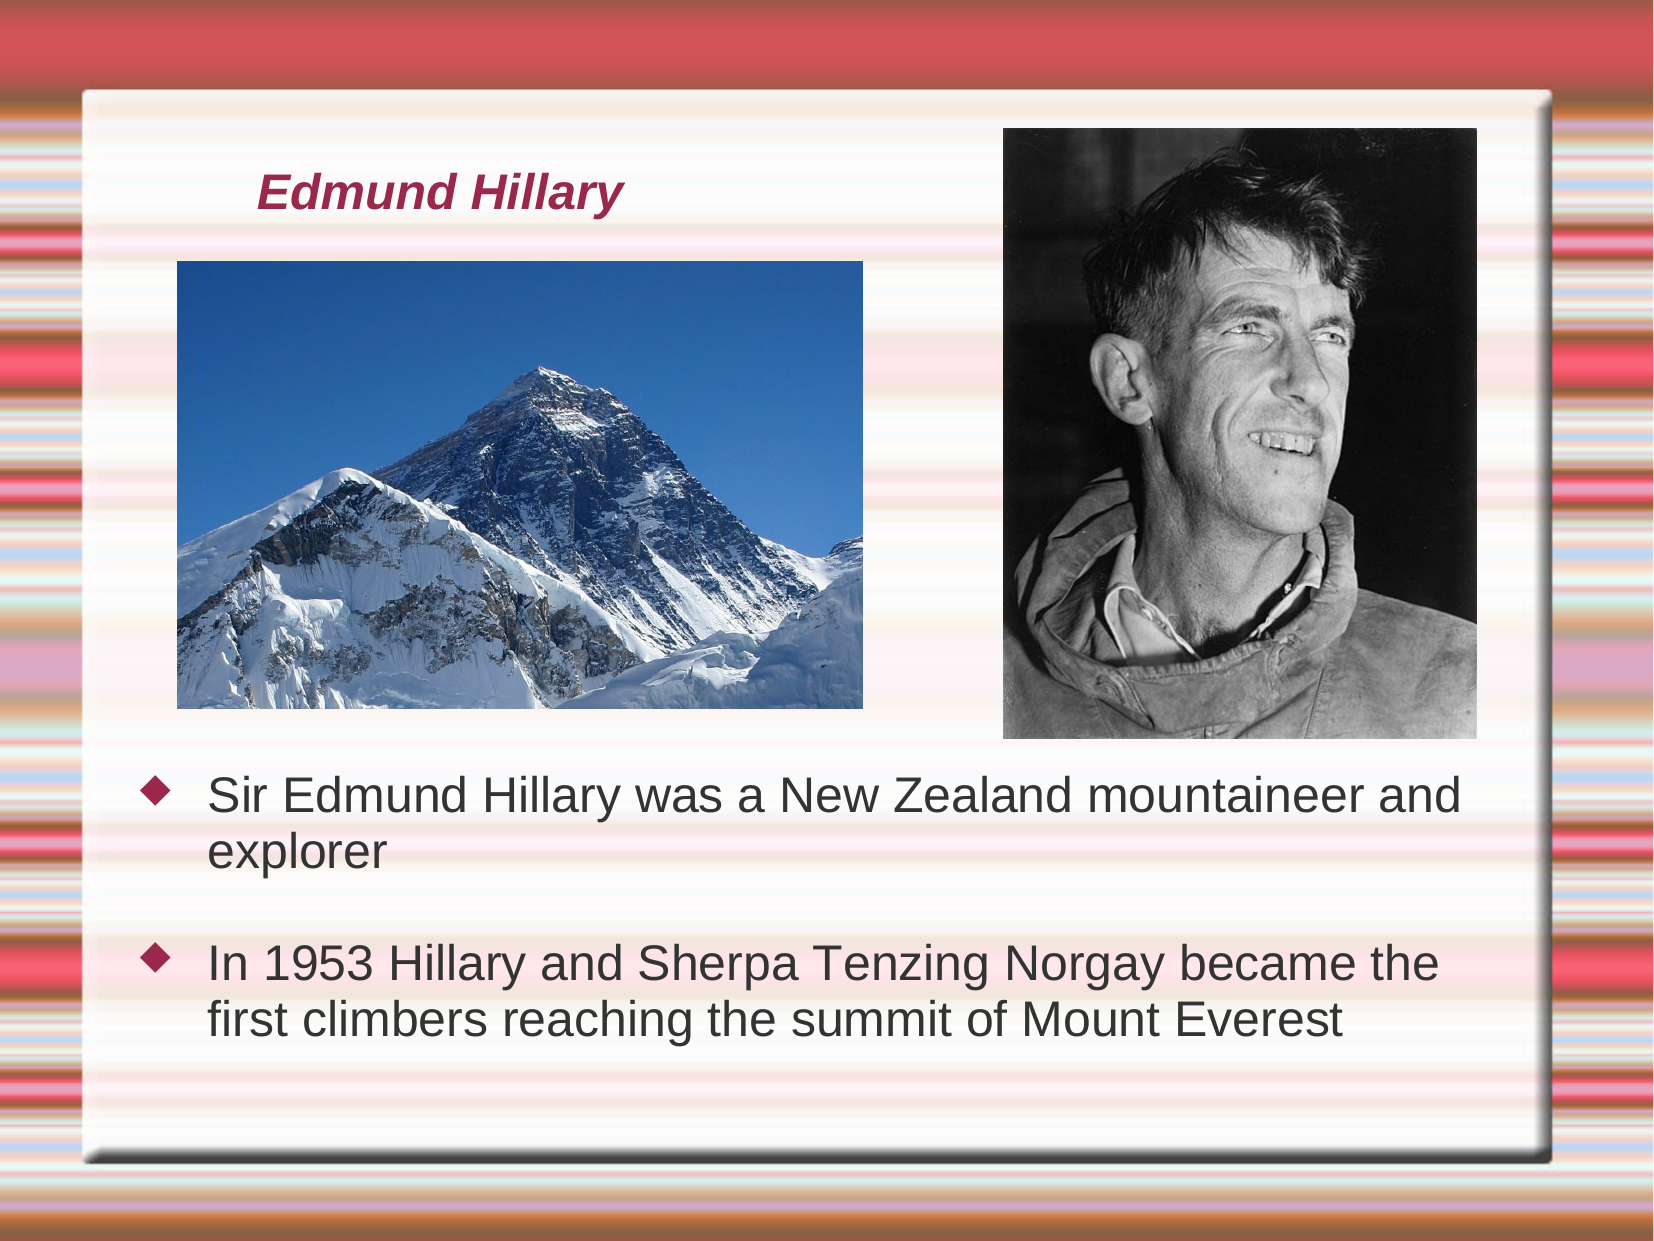

# Edmund Hillary
Sir Edmund Hillary was a New Zealand mountaineer and explorer
In 1953 Hillary and Sherpa Tenzing Norgay became the first climbers reaching the summit of Mount Everest